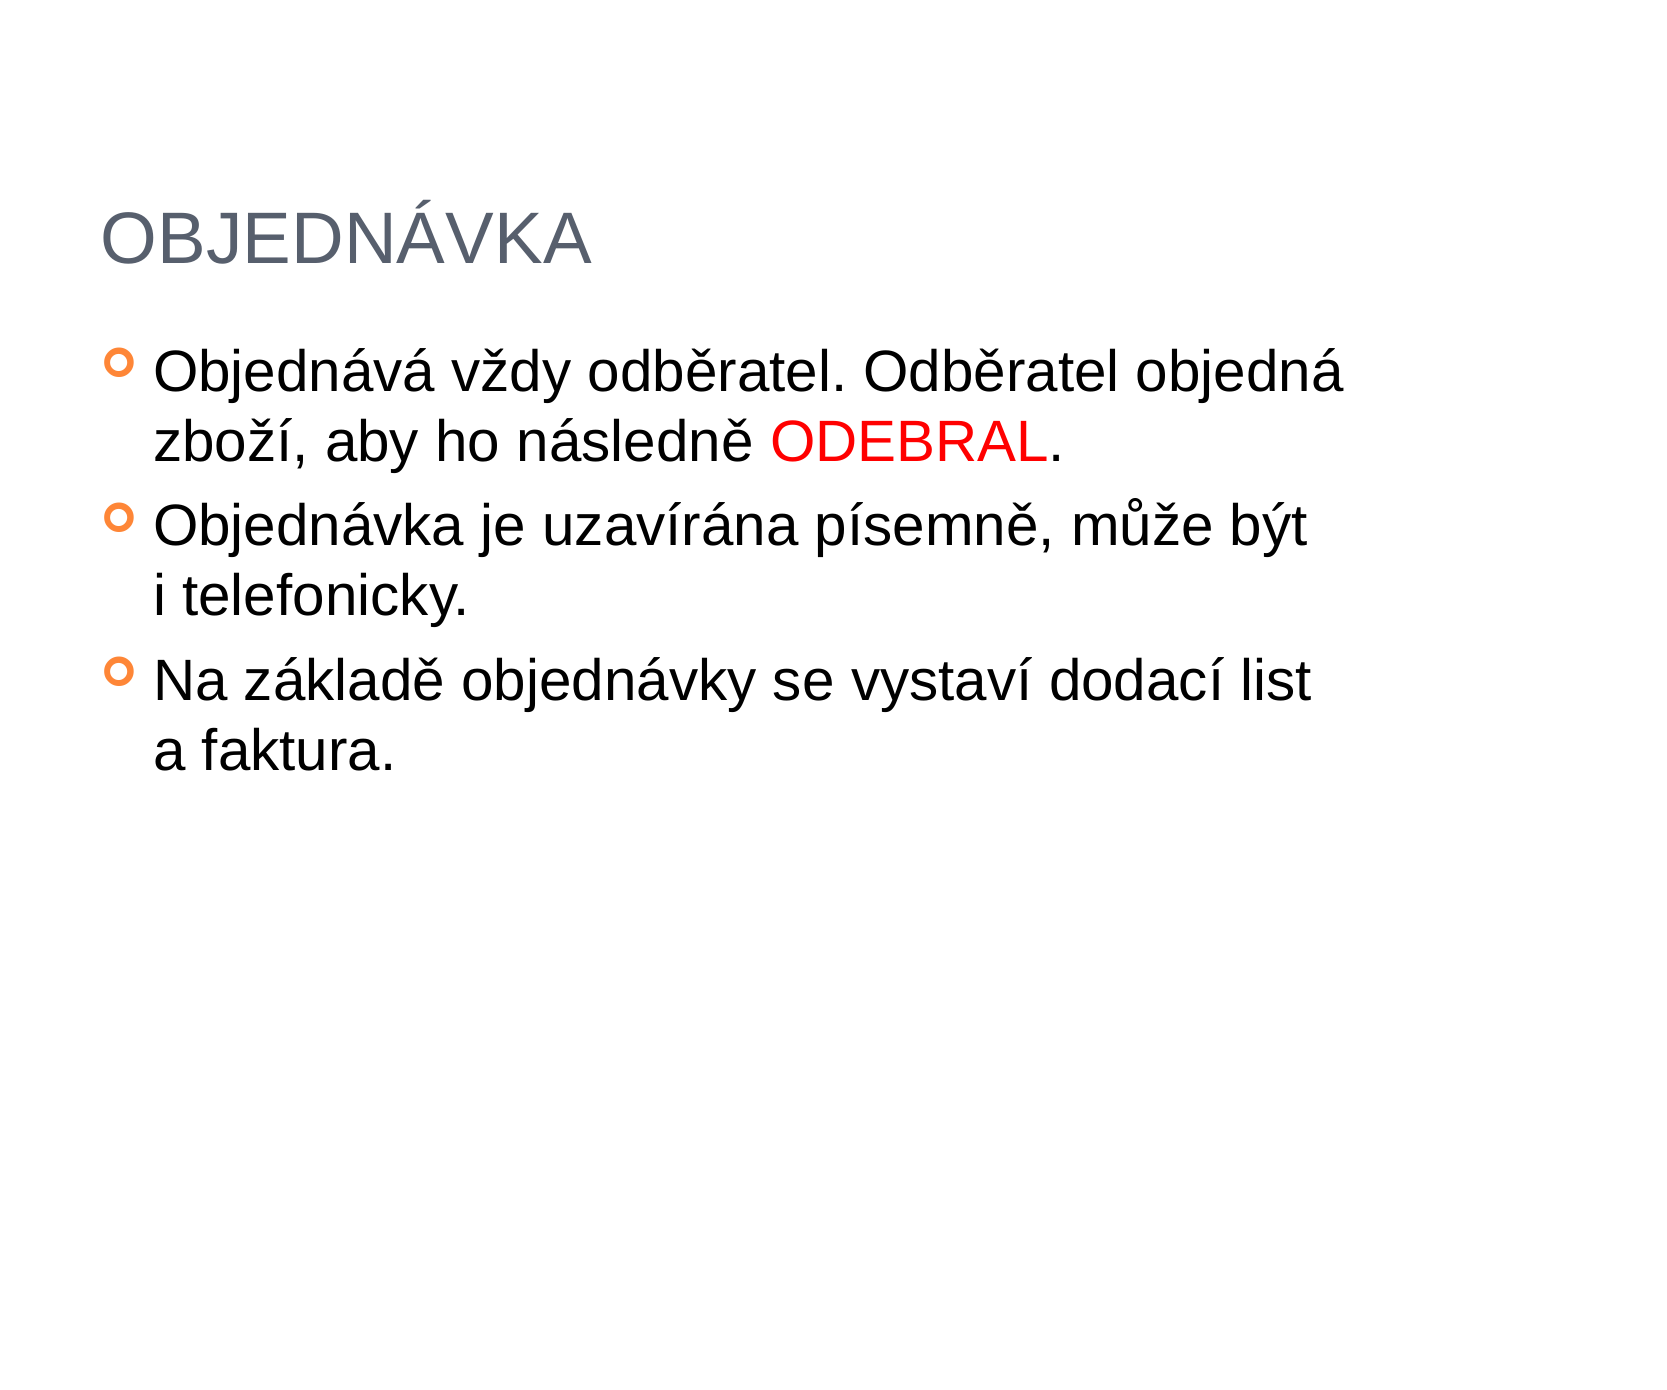

# OBJEDNÁVKA
Objednává vždy odběratel. Odběratel objedná zboží, aby ho následně ODEBRAL.
Objednávka je uzavírána písemně, může být
i telefonicky.
Na základě objednávky se vystaví dodací list
a faktura.